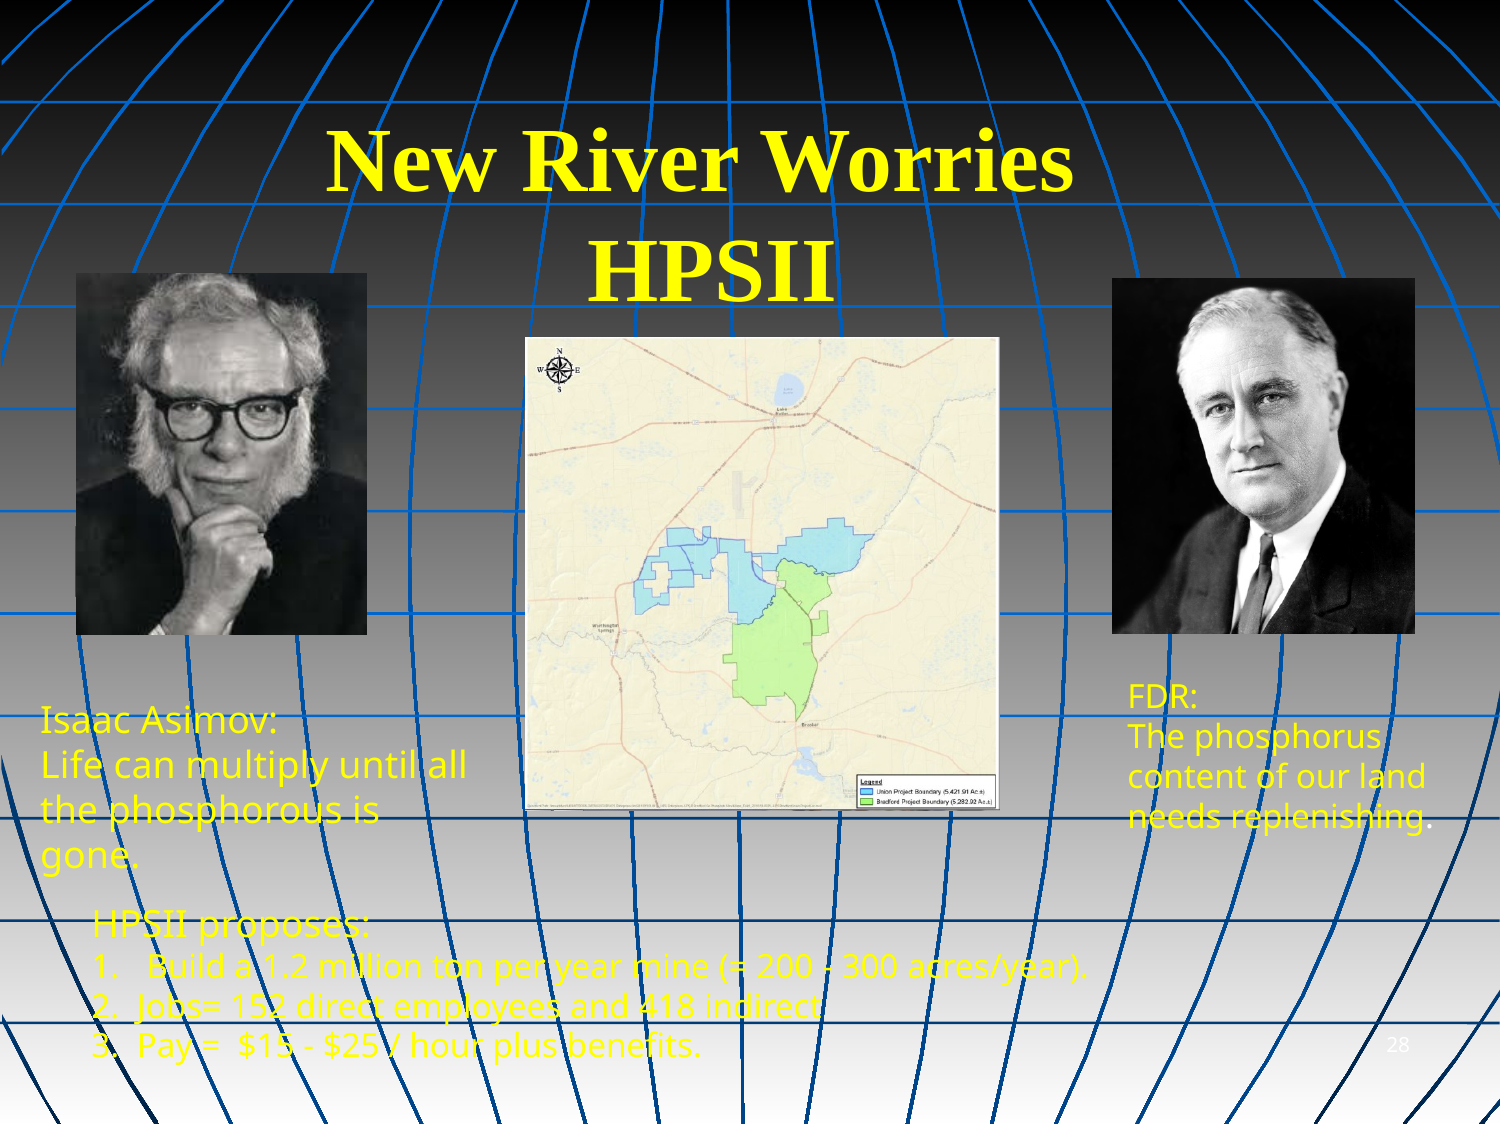

# New River Worries HPSII
FDR:
The phosphorus content of our land needs replenishing.
Isaac Asimov:
Life can multiply until all the phosphorous is gone.
HPSII proposes:
 Build a 1.2 million ton per year mine (= 200 - 300 acres/year).
2. Jobs= 152 direct employees and 418 indirect
3. Pay = $15 - $25 / hour plus benefits.